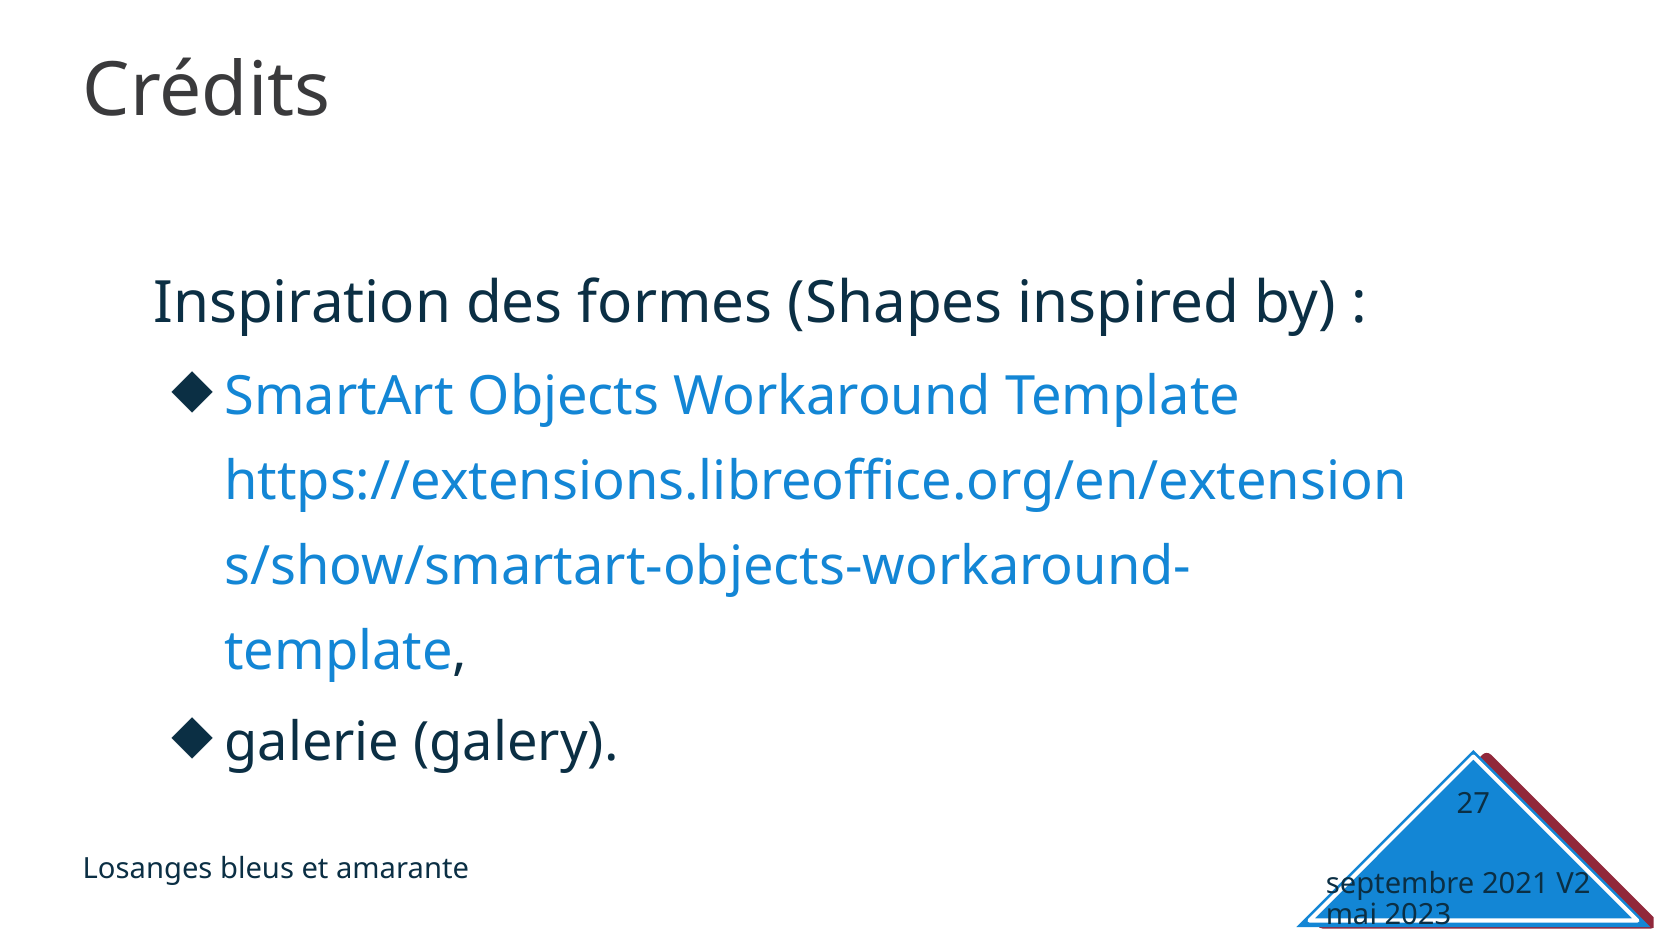

# Crédits
Inspiration des formes (Shapes inspired by) :
SmartArt Objects Workaround Template https://extensions.libreoffice.org/en/extensions/show/smartart-objects-workaround-template,
galerie (galery).
27
Losanges bleus et amarante
septembre 2021 V2 mai 2023